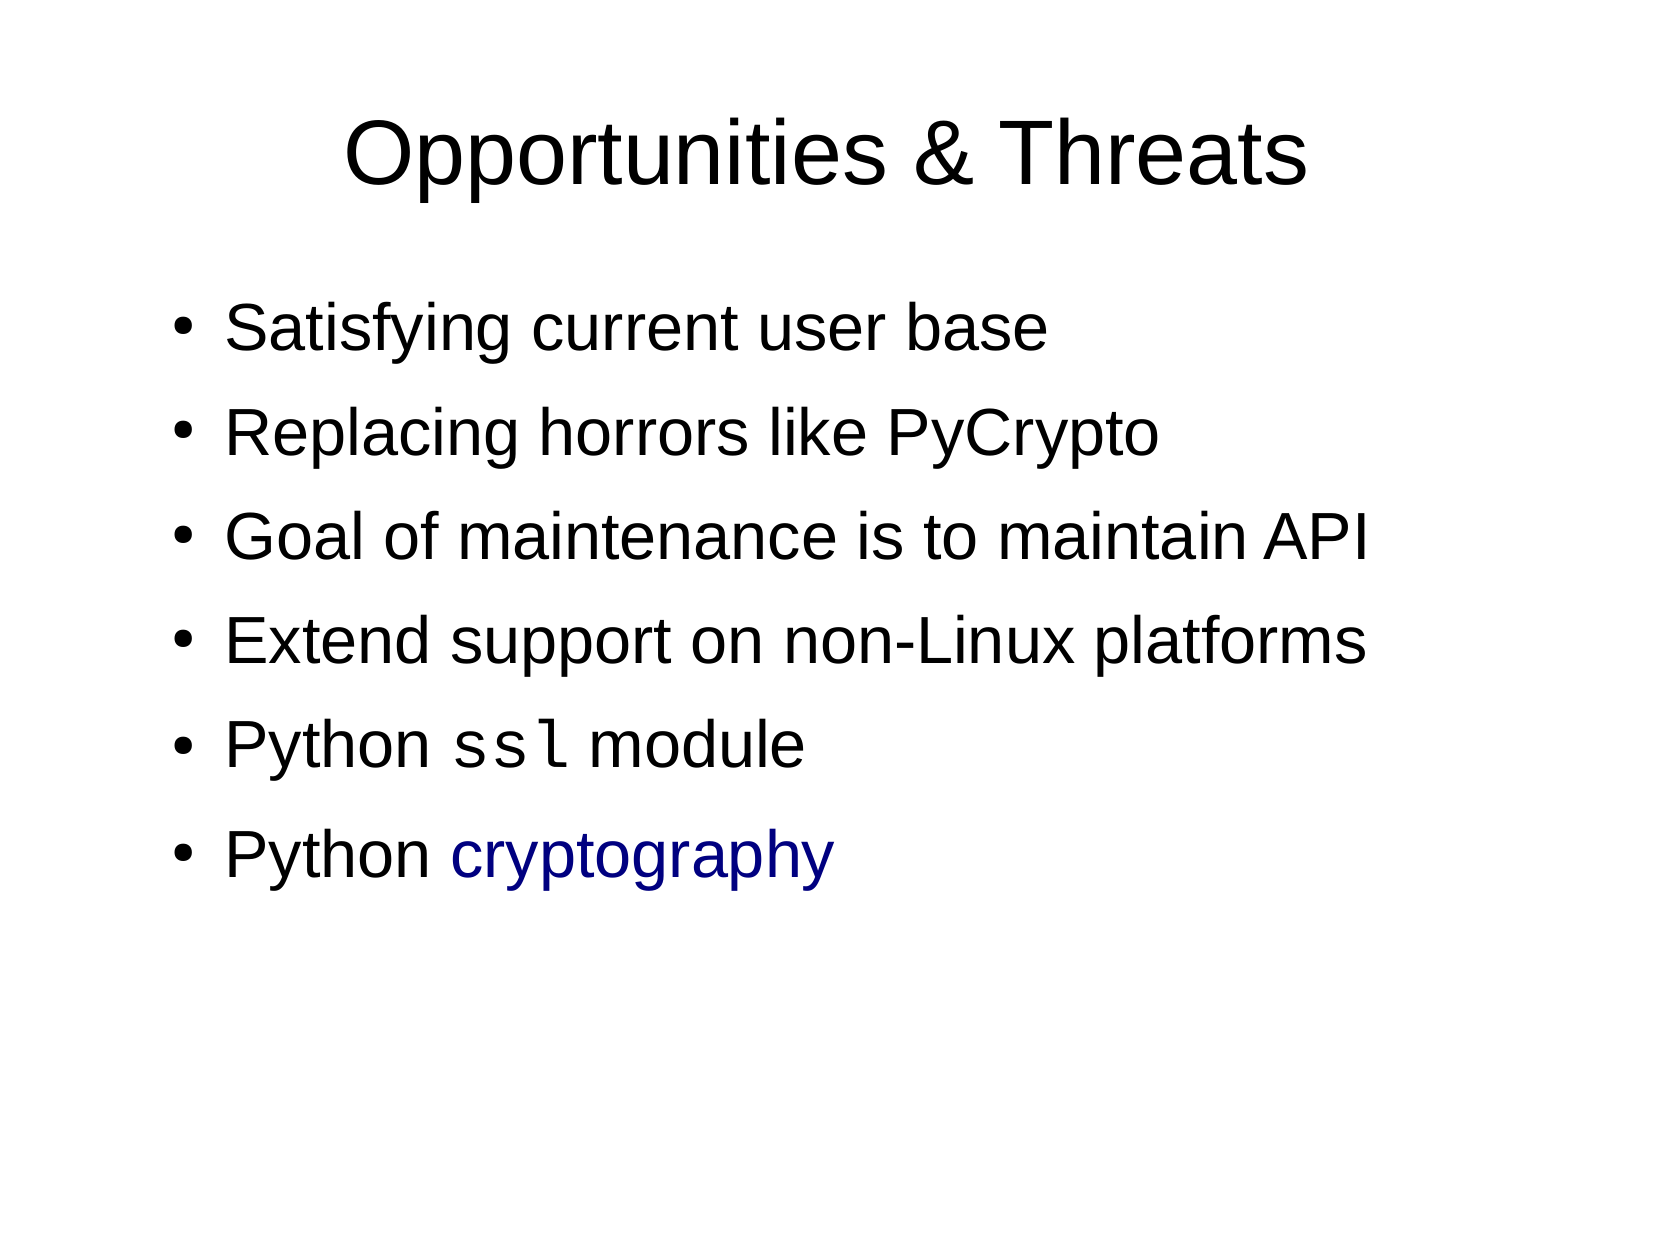

# Opportunities & Threats
Satisfying current user base
Replacing horrors like PyCrypto
Goal of maintenance is to maintain API
Extend support on non-Linux platforms
Python ssl module
Python cryptography